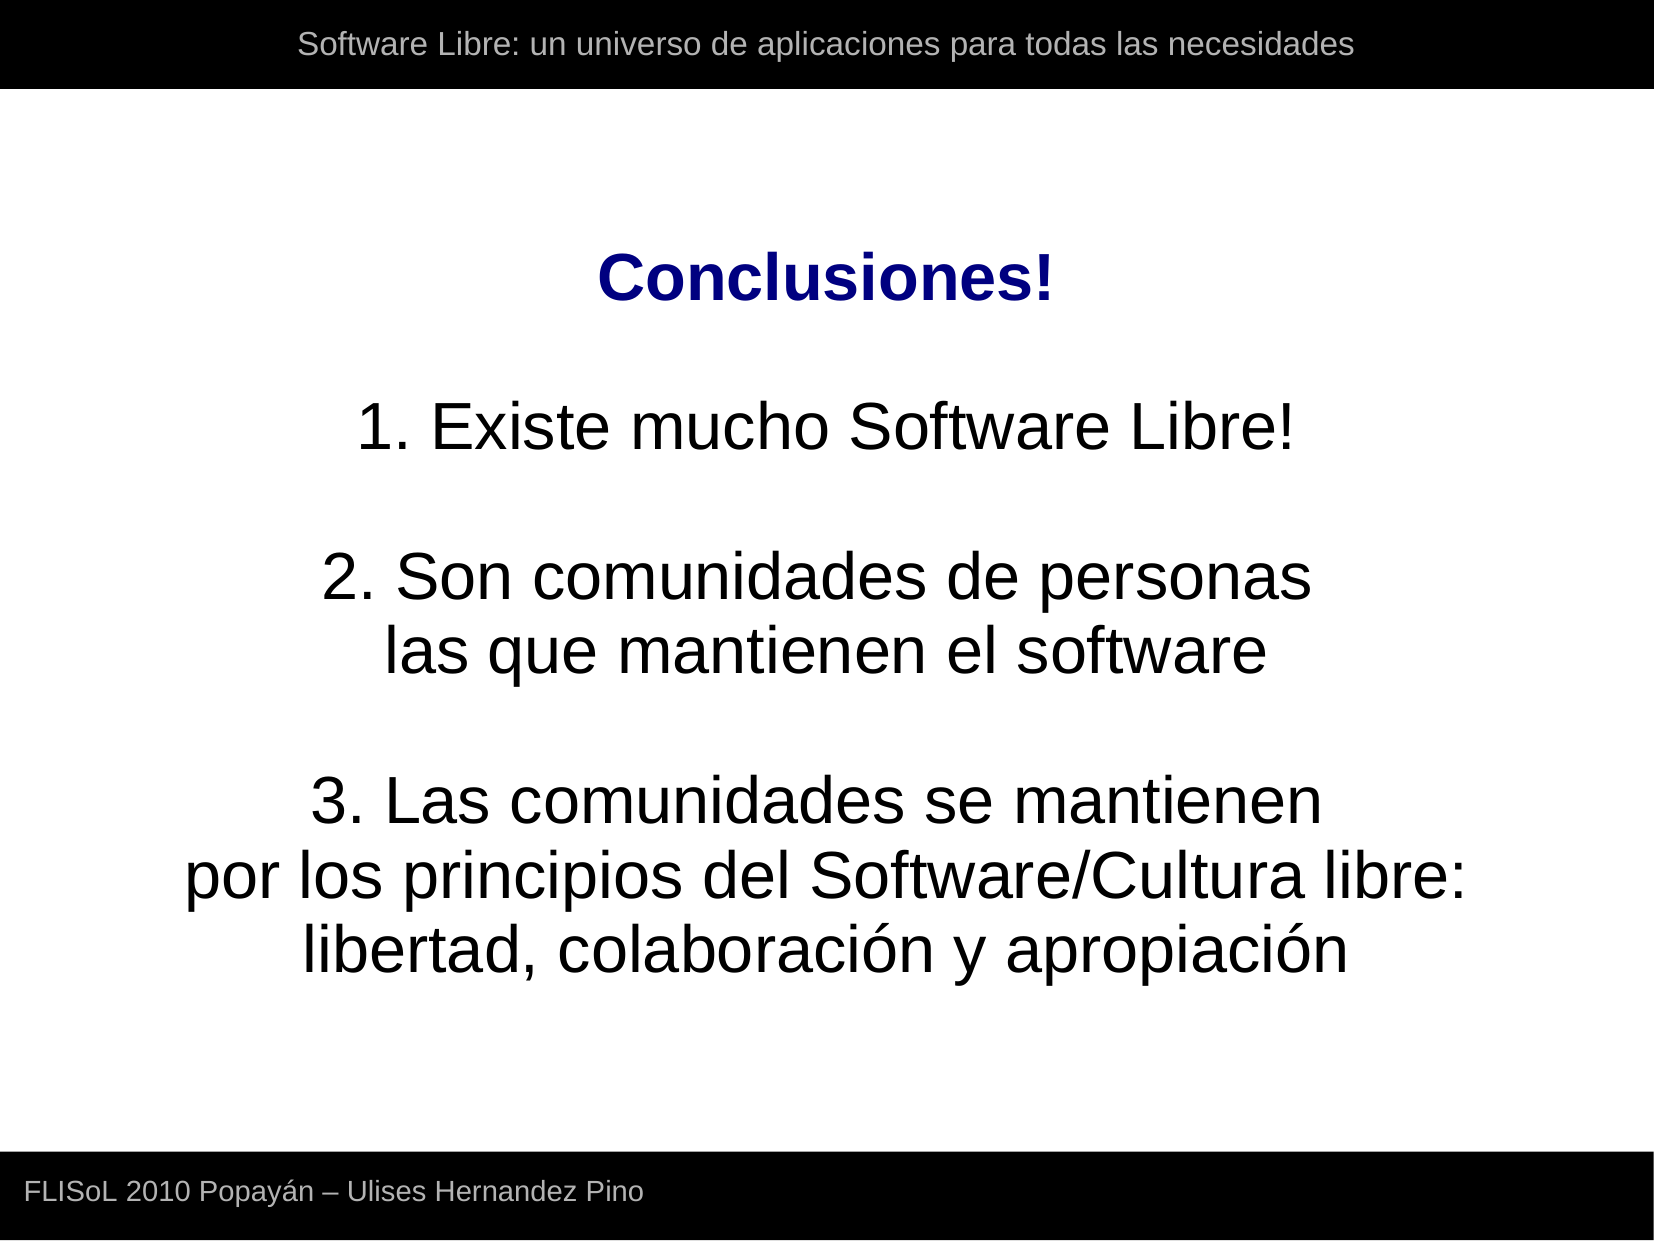

# Conclusiones!
1. Existe mucho Software Libre!
2. Son comunidades de personas
las que mantienen el software
3. Las comunidades se mantienen
por los principios del Software/Cultura libre: libertad, colaboración y apropiación